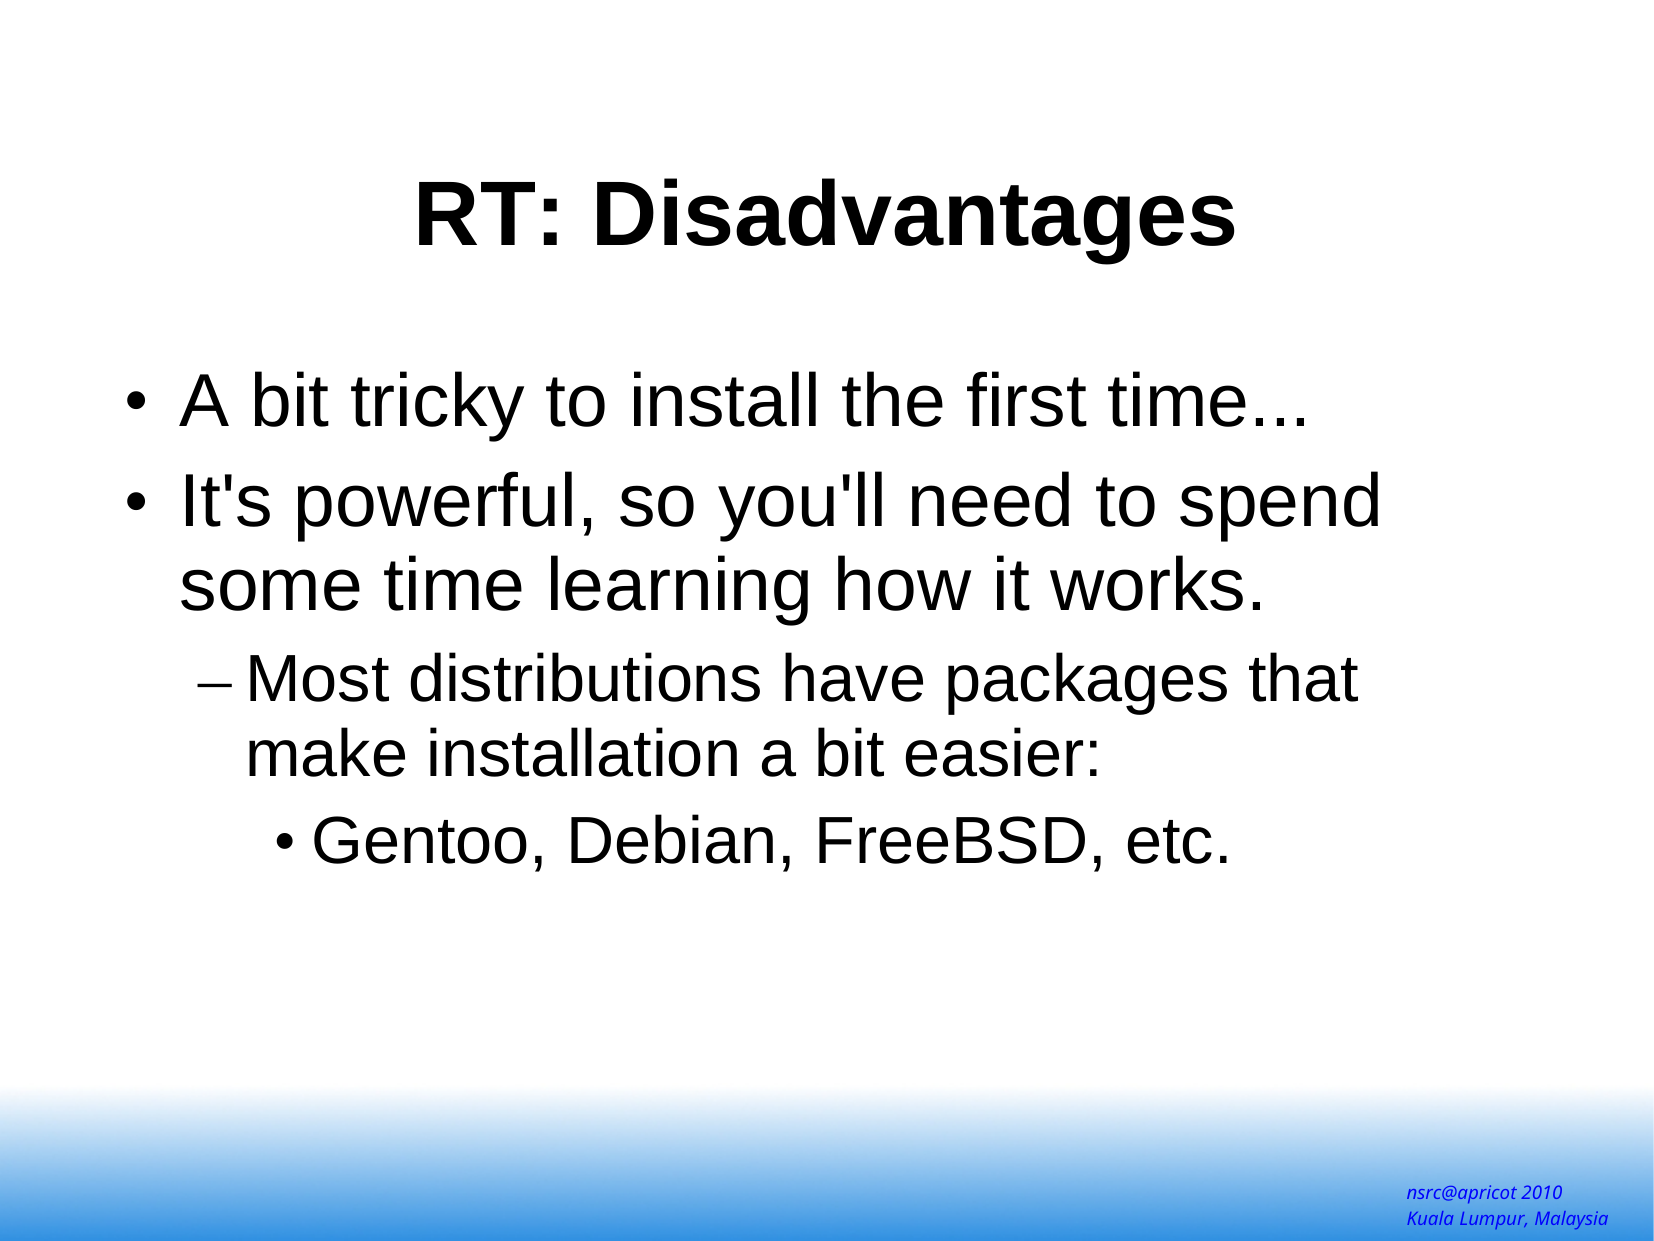

# RT: Disadvantages
A bit tricky to install the first time...
It's powerful, so you'll need to spend some time learning how it works.
Most distributions have packages that make installation a bit easier:
Gentoo, Debian, FreeBSD, etc.